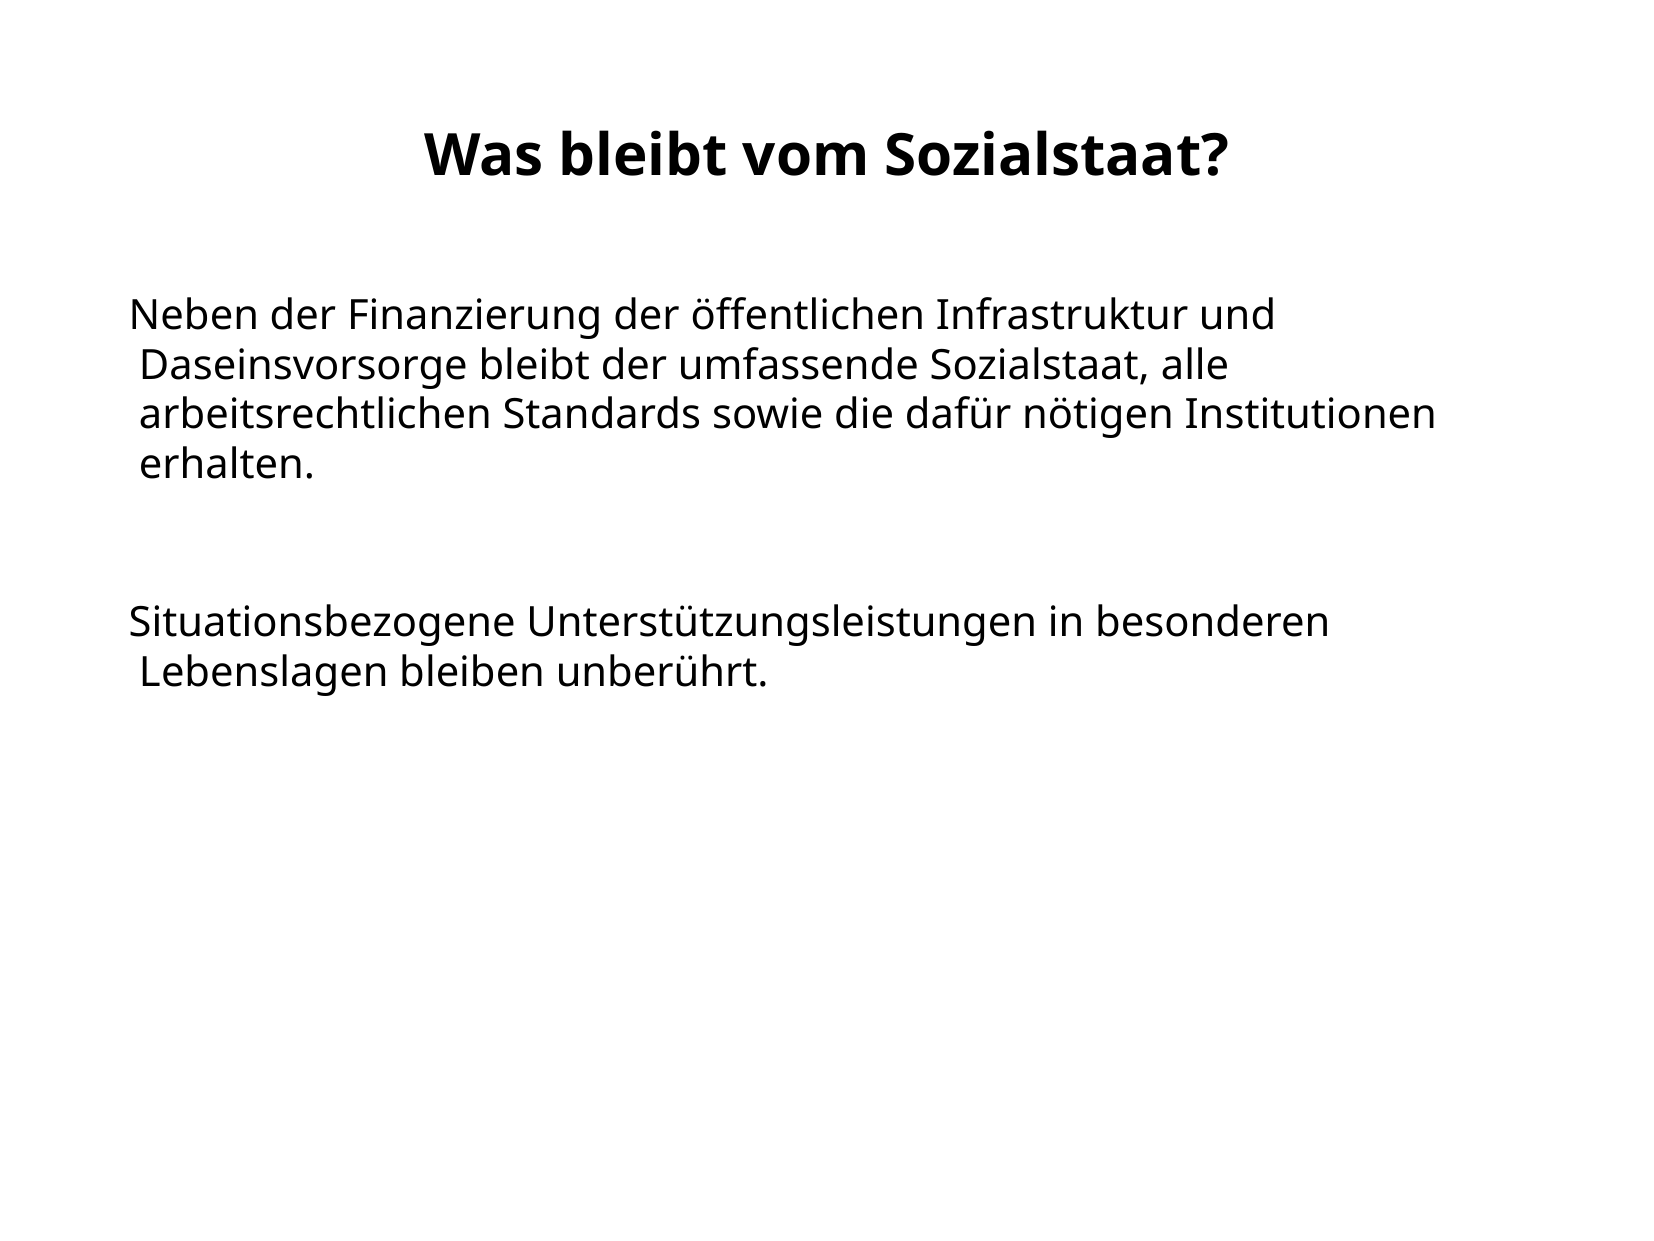

# Was bleibt vom Sozialstaat?
 Neben der Finanzierung der öffentlichen Infrastruktur und Daseinsvorsorge bleibt der umfassende Sozialstaat, alle arbeitsrechtlichen Standards sowie die dafür nötigen Institutionen erhalten.
 Situationsbezogene Unterstützungsleistungen in besonderen Lebenslagen bleiben unberührt.